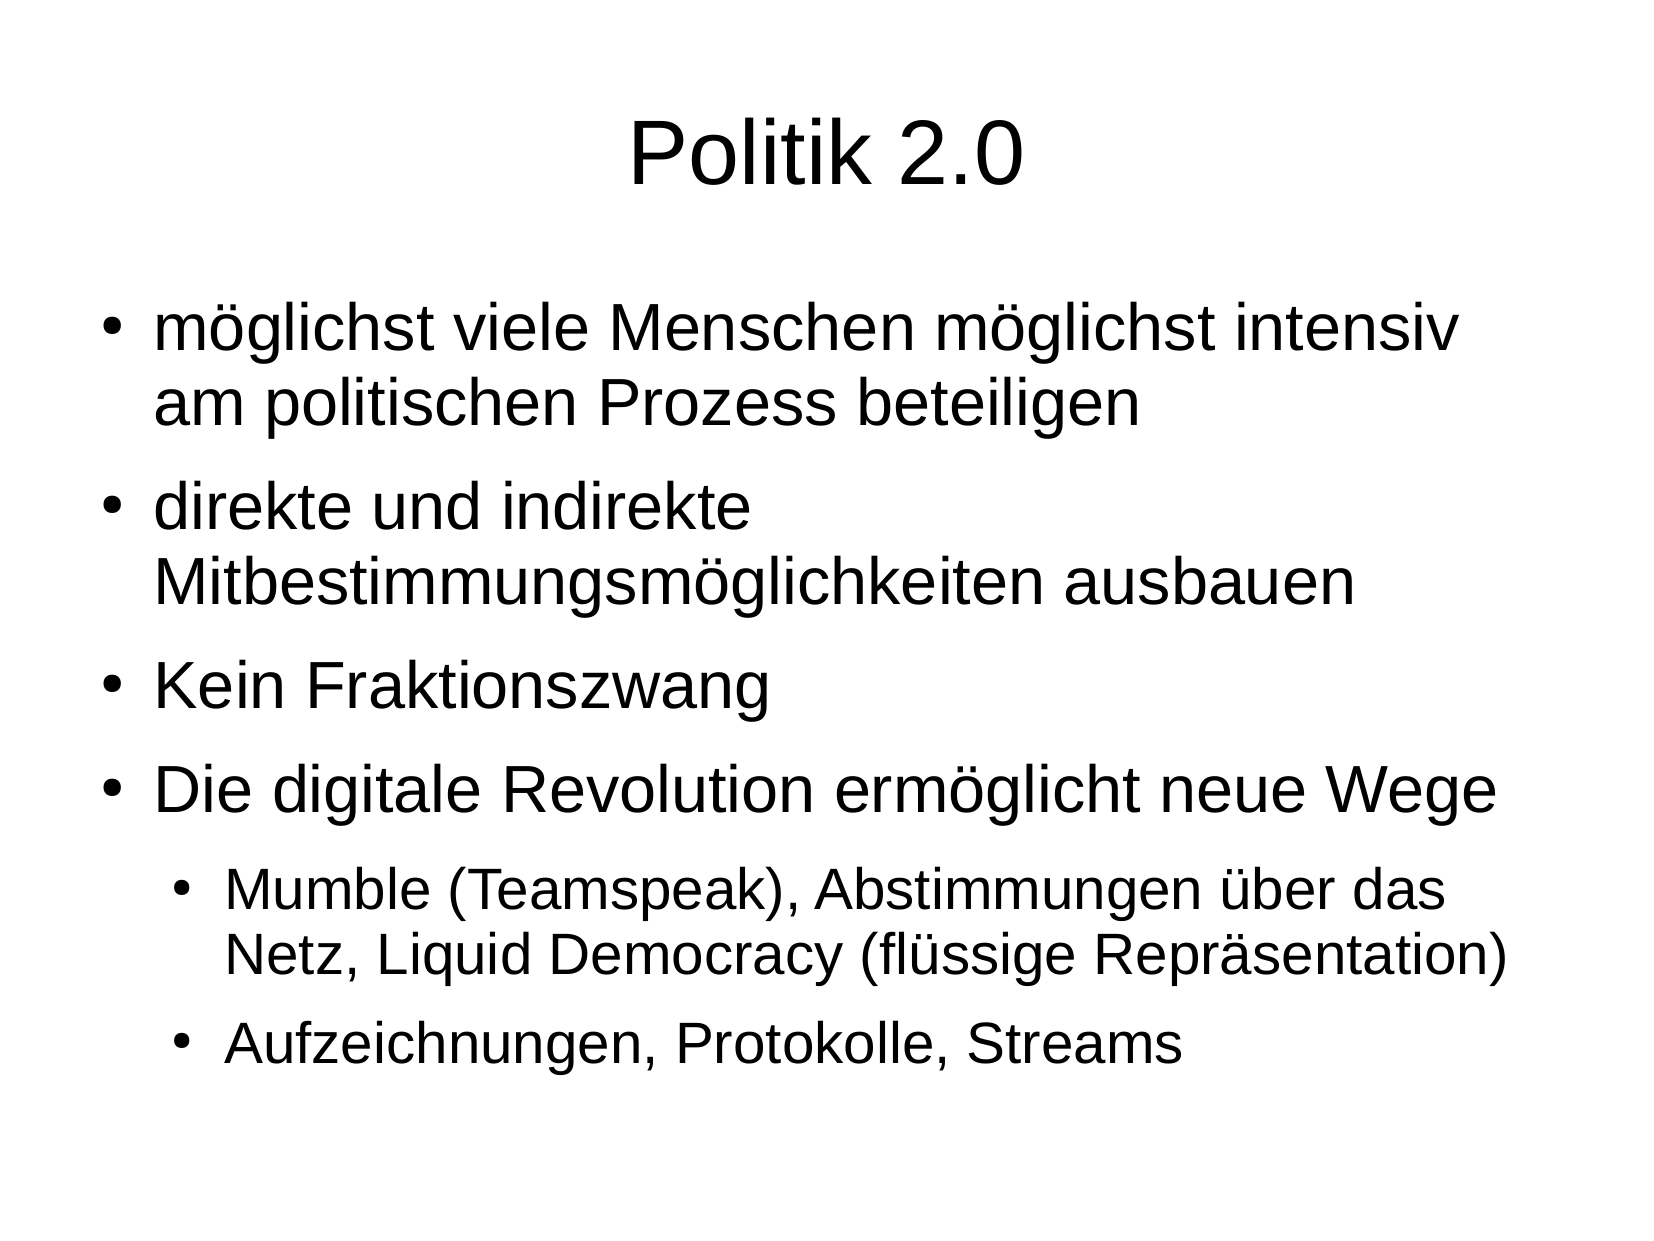

# Politik 2.0
möglichst viele Menschen möglichst intensiv am politischen Prozess beteiligen
direkte und indirekte Mitbestimmungsmöglichkeiten ausbauen
Kein Fraktionszwang
Die digitale Revolution ermöglicht neue Wege
Mumble (Teamspeak), Abstimmungen über das Netz, Liquid Democracy (flüssige Repräsentation)
Aufzeichnungen, Protokolle, Streams